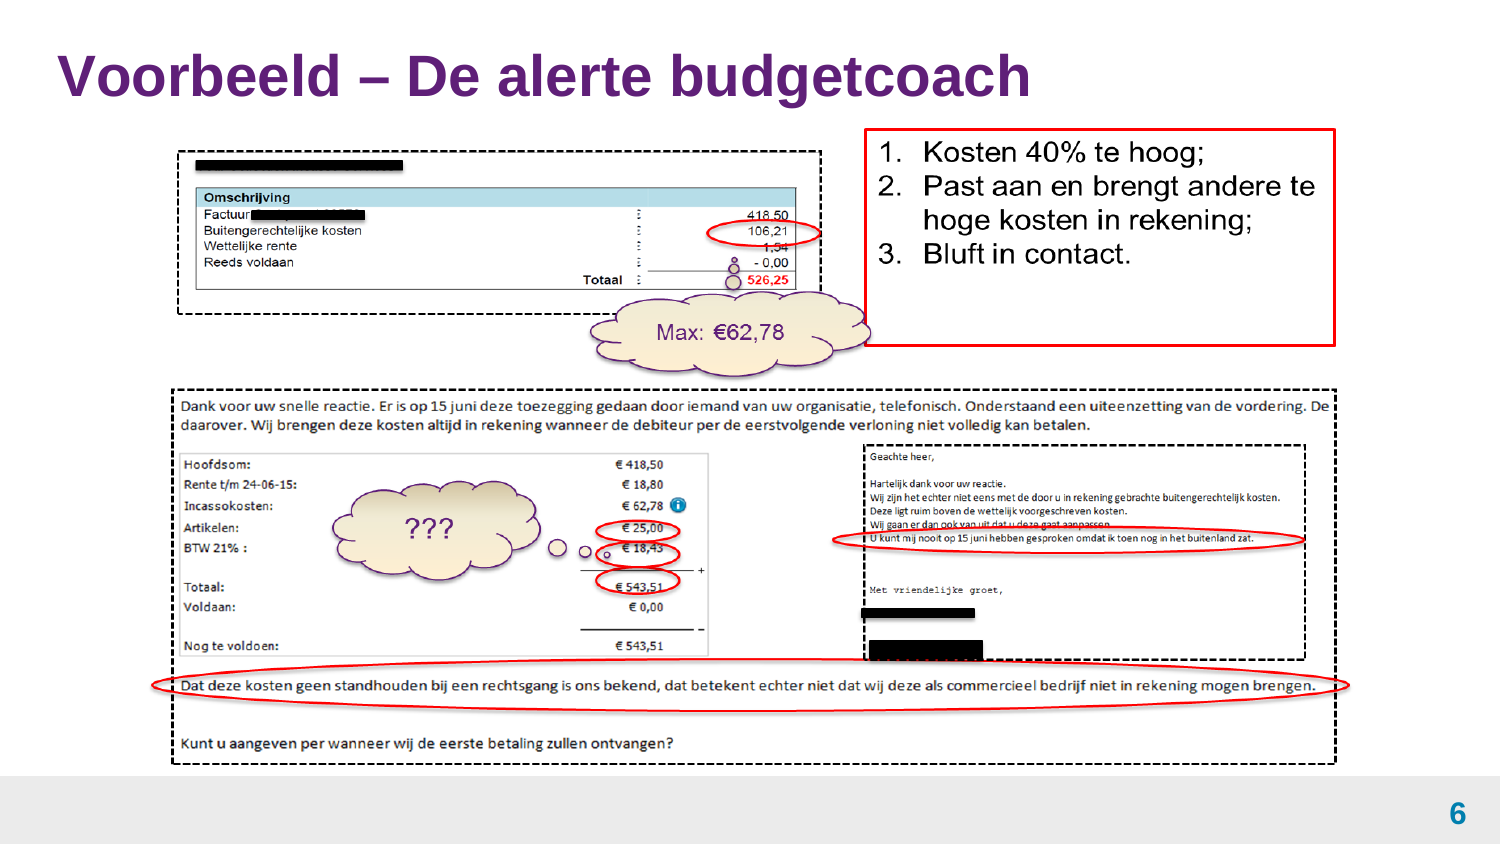

# Voorbeeld – De alerte budgetcoach
6